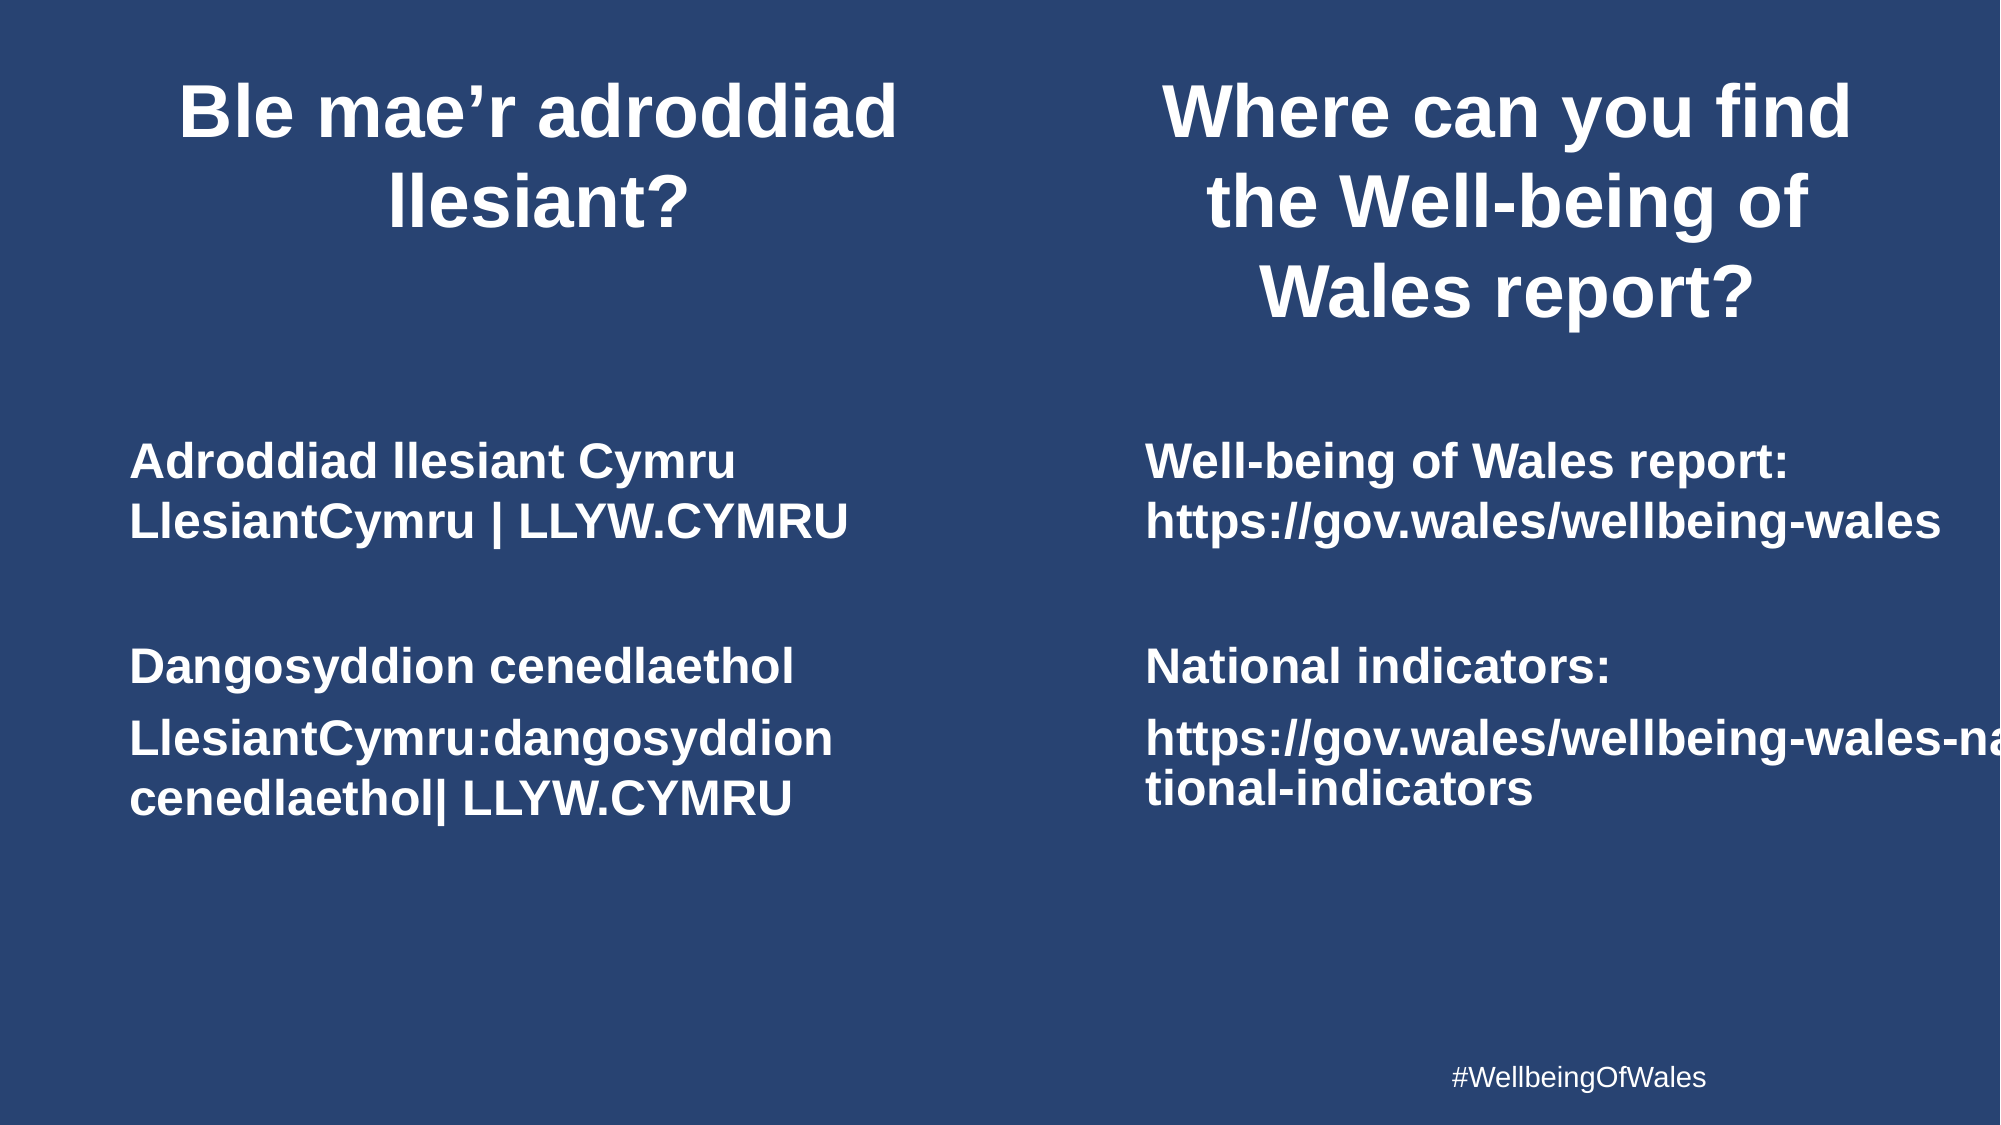

Ble mae’r adroddiad llesiant?
# Where can you find the Well-being of Wales report?
Adroddiad llesiant Cymru
LlesiantCymru | LLYW.CYMRU
Dangosyddion cenedlaethol
LlesiantCymru:dangosyddioncenedlaethol| LLYW.CYMRU
Well-being of Wales report:
https://gov.wales/wellbeing-wales
National indicators:
https://gov.wales/wellbeing-wales-national-indicators
#WellbeingOfWales